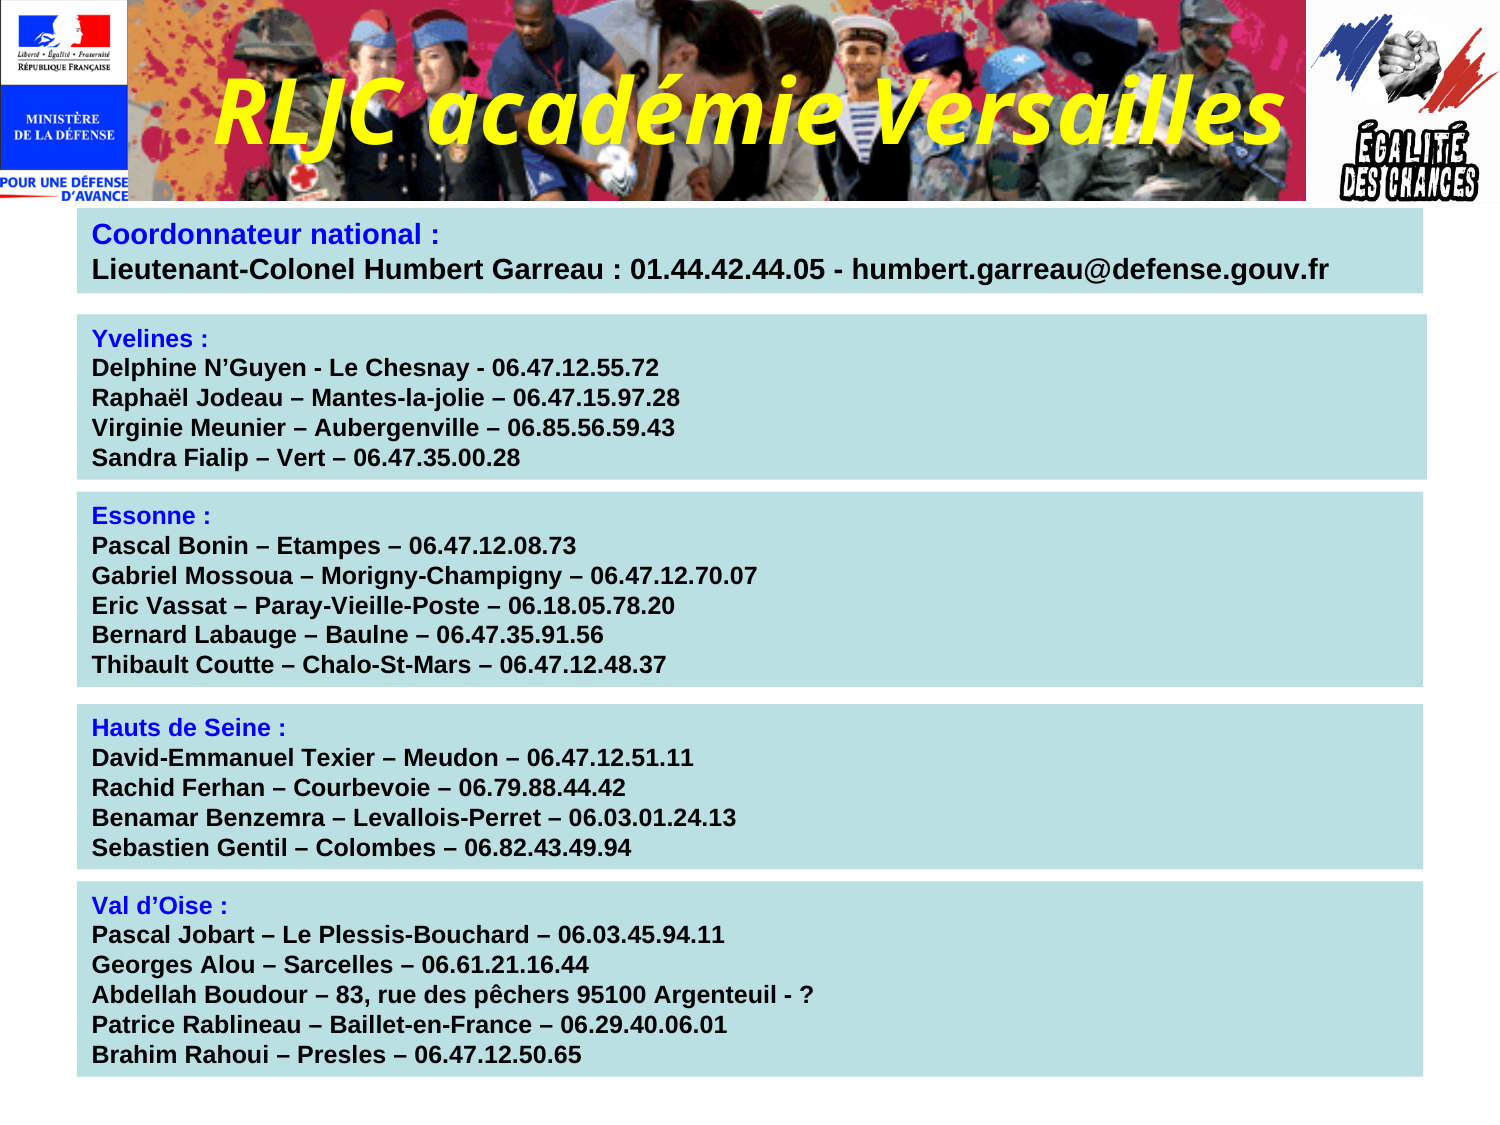

# RLJC académie Versailles
Coordonnateur national :
Lieutenant-Colonel Humbert Garreau : 01.44.42.44.05 - humbert.garreau@defense.gouv.fr
Yvelines :
Delphine N’Guyen - Le Chesnay - 06.47.12.55.72
Raphaël Jodeau – Mantes-la-jolie – 06.47.15.97.28
Virginie Meunier – Aubergenville – 06.85.56.59.43
Sandra Fialip – Vert – 06.47.35.00.28
Essonne :
Pascal Bonin – Etampes – 06.47.12.08.73
Gabriel Mossoua – Morigny-Champigny – 06.47.12.70.07
Eric Vassat – Paray-Vieille-Poste – 06.18.05.78.20
Bernard Labauge – Baulne – 06.47.35.91.56
Thibault Coutte – Chalo-St-Mars – 06.47.12.48.37
Hauts de Seine :
David-Emmanuel Texier – Meudon – 06.47.12.51.11
Rachid Ferhan – Courbevoie – 06.79.88.44.42
Benamar Benzemra – Levallois-Perret – 06.03.01.24.13
Sebastien Gentil – Colombes – 06.82.43.49.94
Val d’Oise :
Pascal Jobart – Le Plessis-Bouchard – 06.03.45.94.11
Georges Alou – Sarcelles – 06.61.21.16.44
Abdellah Boudour – 83, rue des pêchers 95100 Argenteuil - ?
Patrice Rablineau – Baillet-en-France – 06.29.40.06.01
Brahim Rahoui – Presles – 06.47.12.50.65